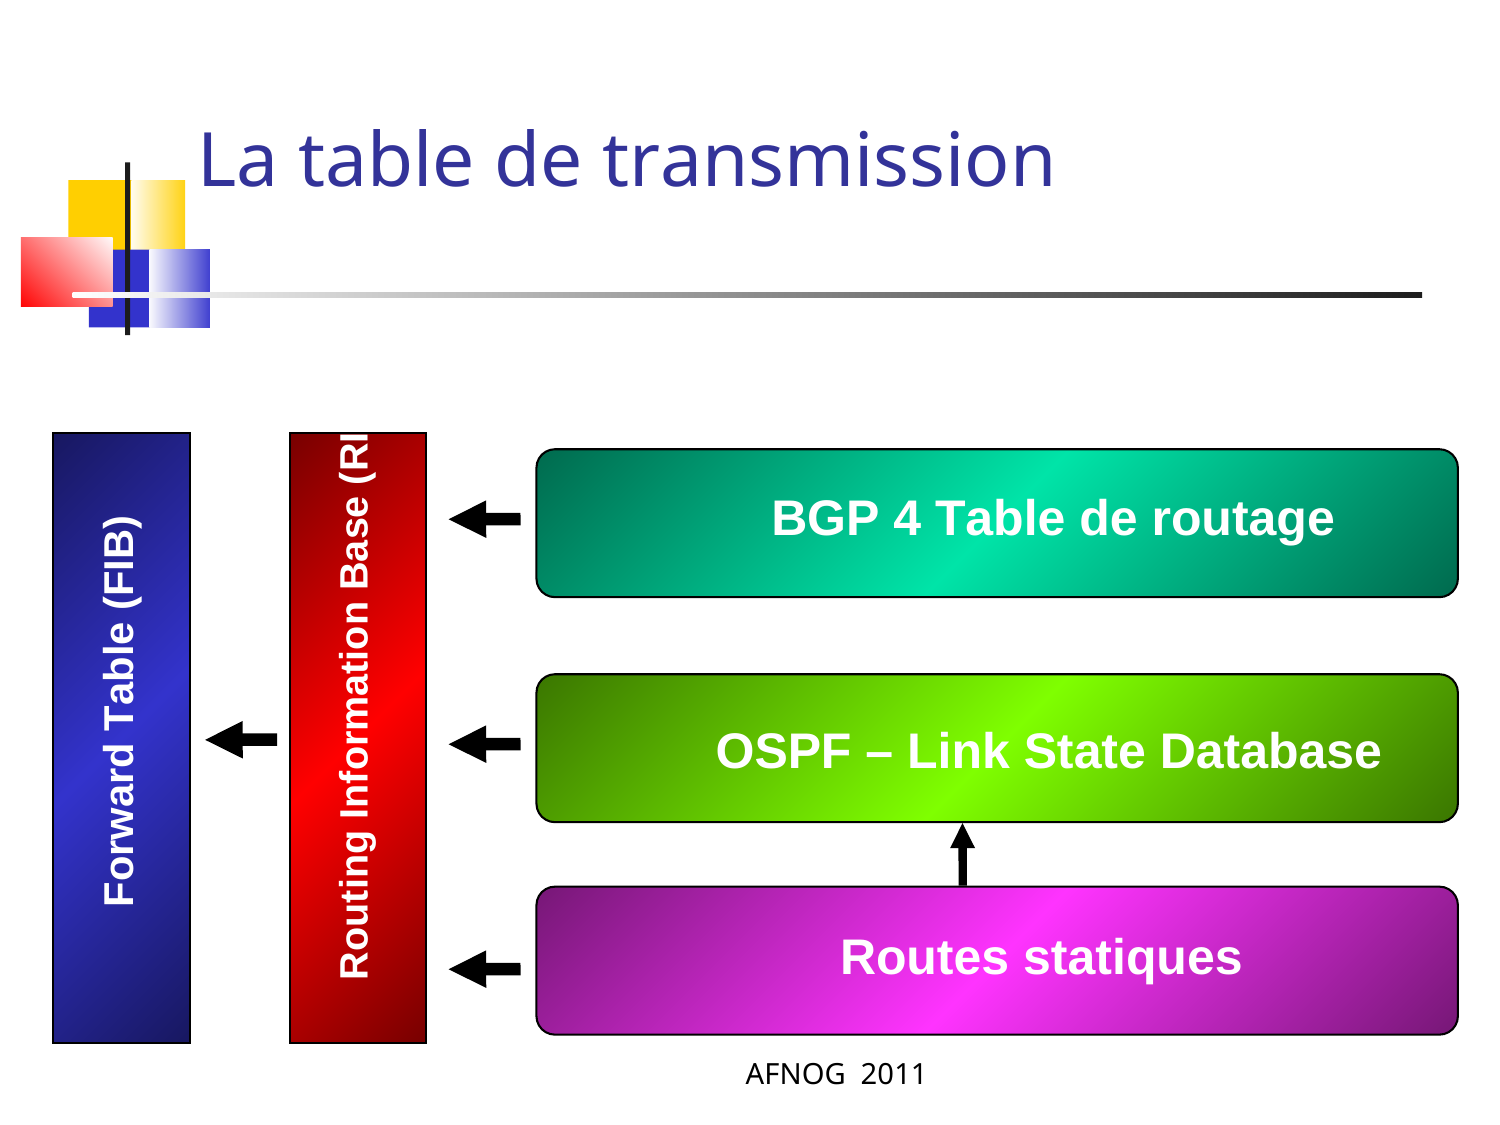

# La table de transmission
BGP 4 Table de routage
Routing Information Base (RIB)‏
Forward Table (FIB)‏
OSPF – Link State Database
Routes statiques
AFNOG 2011